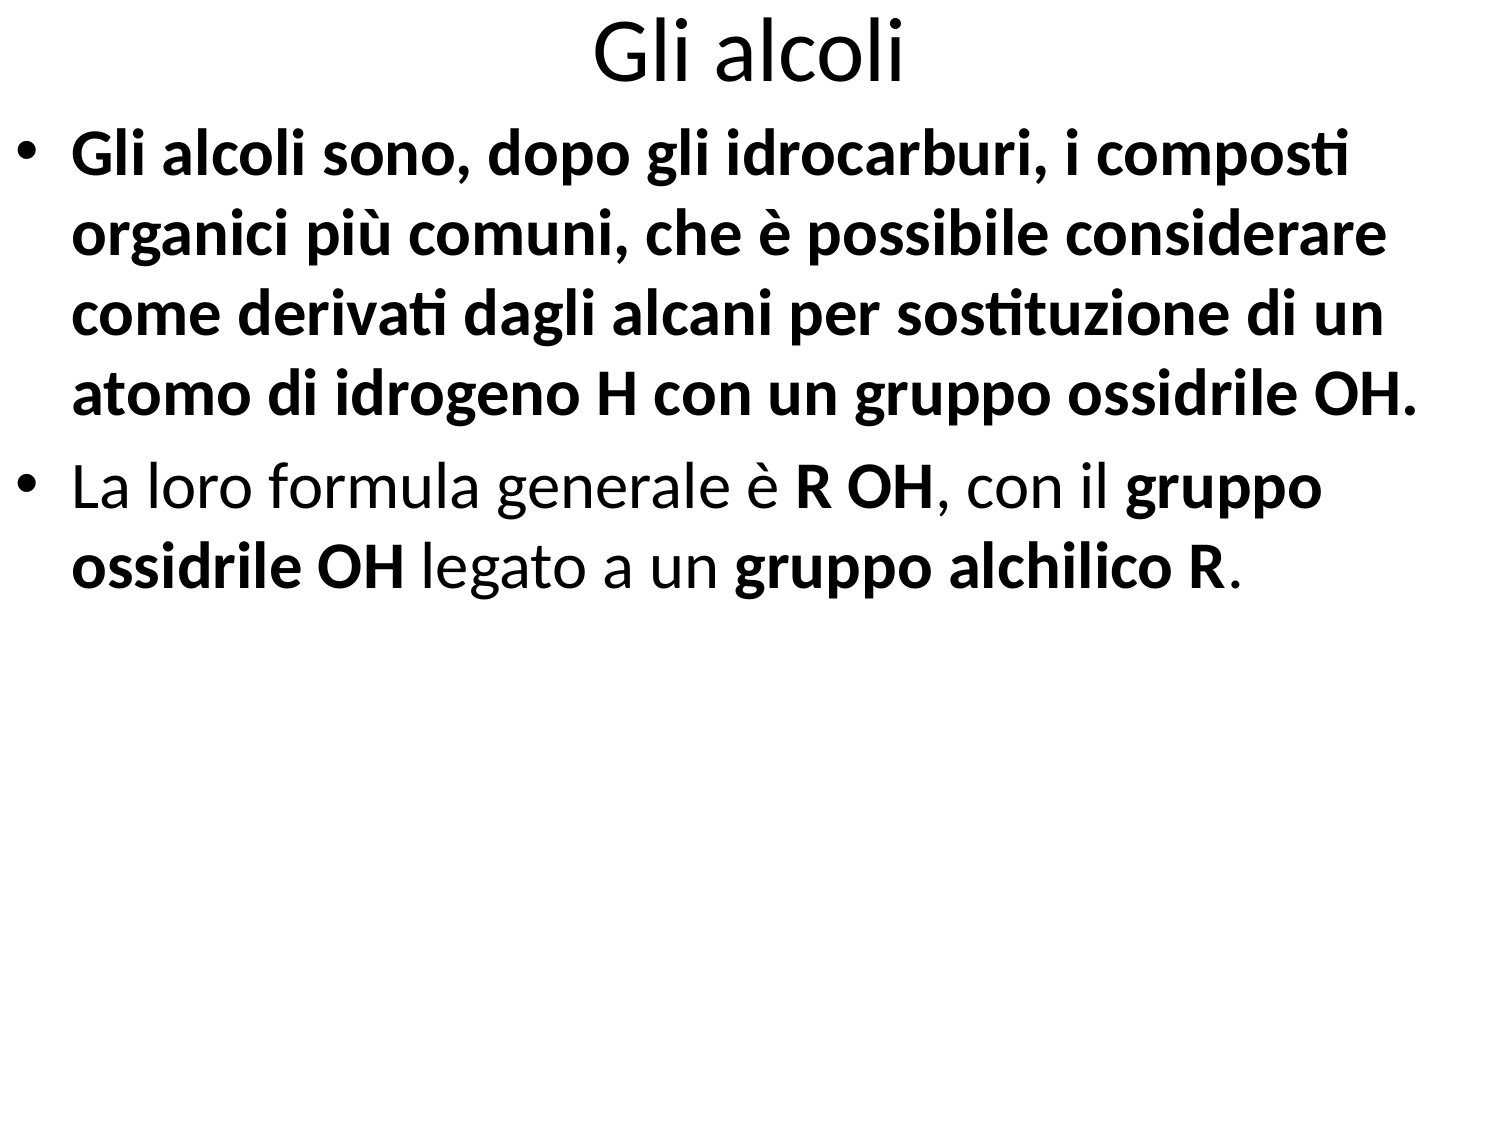

# Gli alcoli
Gli alcoli sono, dopo gli idrocarburi, i composti organici più comuni, che è possibile considerare come derivati dagli alcani per sostituzione di un atomo di idrogeno H con un gruppo ossidrile OH.
La loro formula generale è R OH, con il gruppo ossidrile OH legato a un gruppo alchilico R.